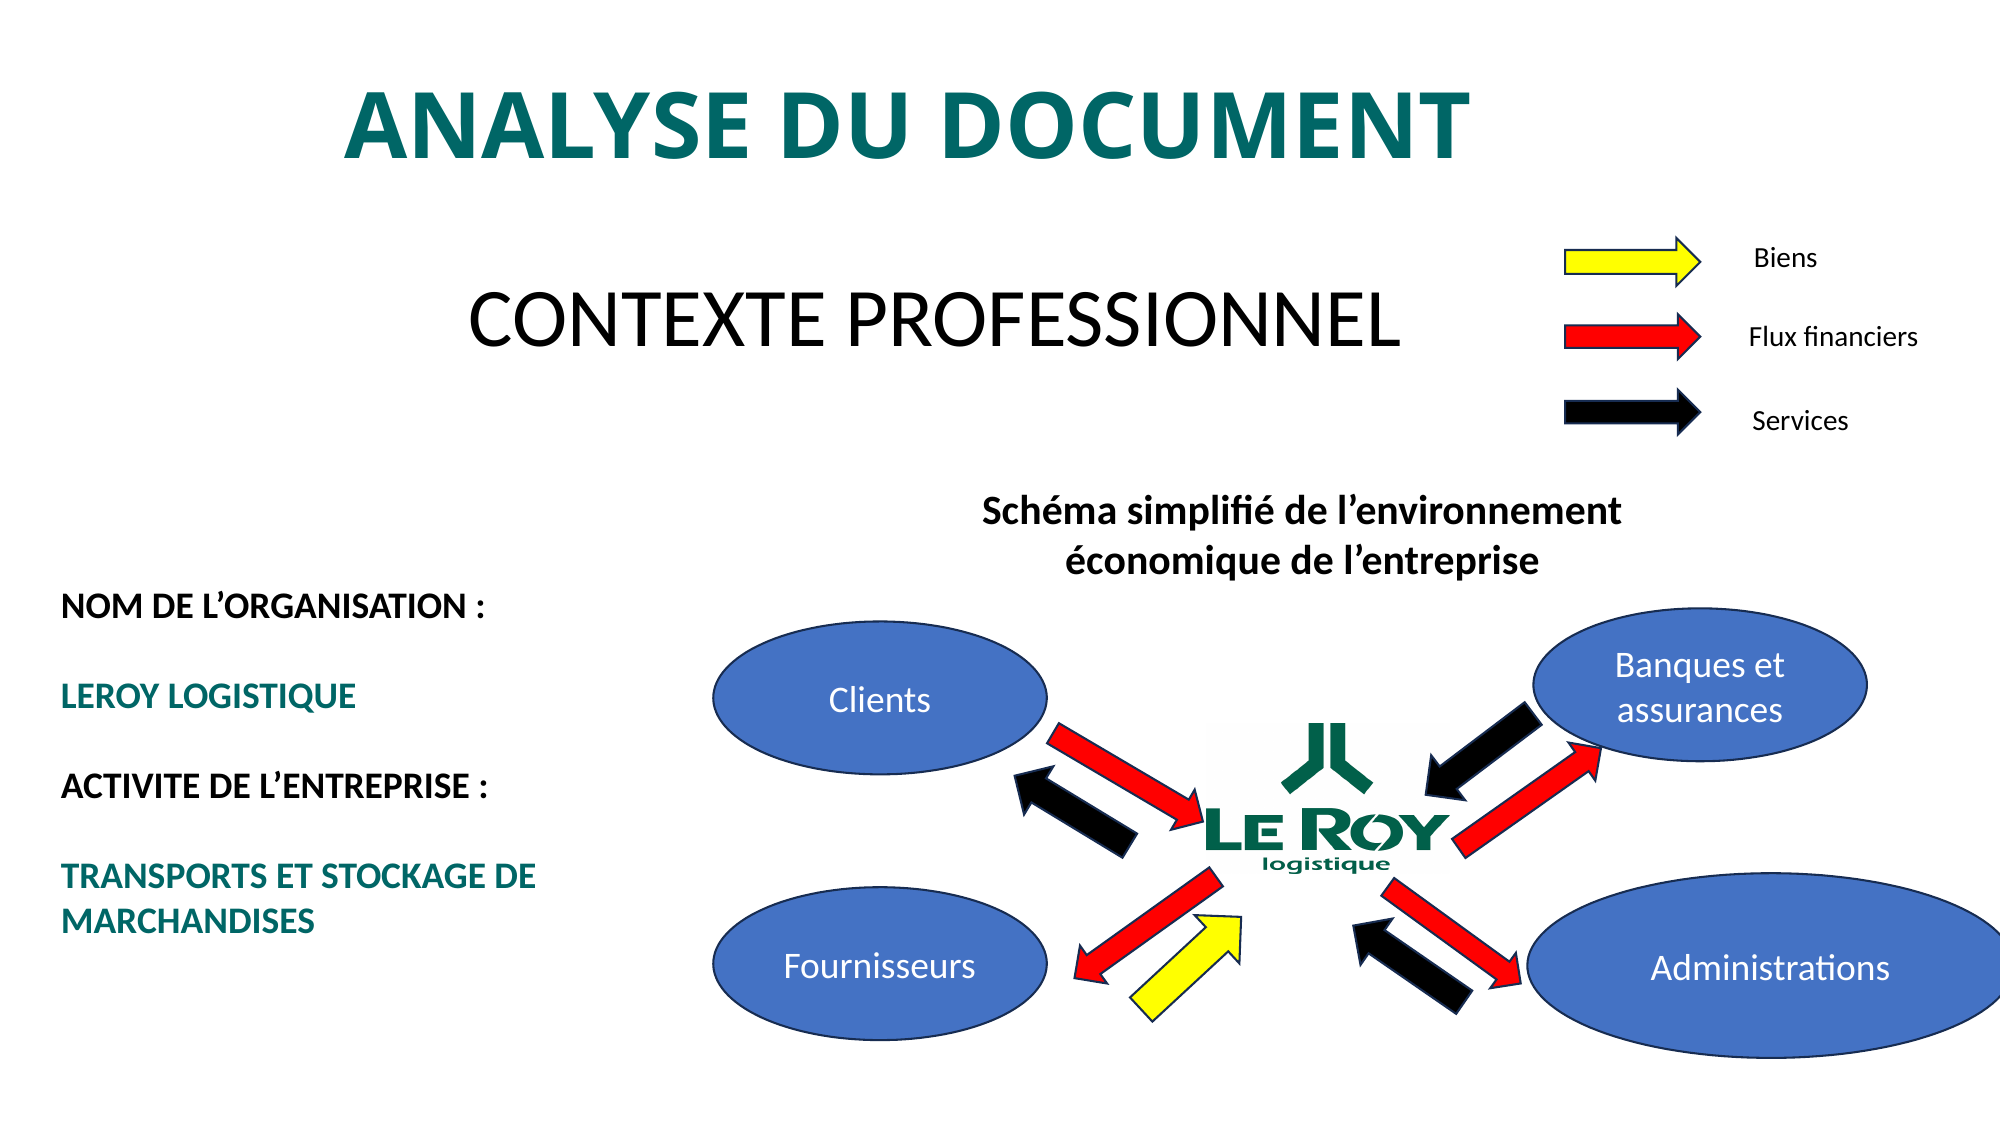

# ANALYSE DU DOCUMENT
Biens
CONTEXTE PROFESSIONNEL
Flux financiers
Services
Schéma simplifié de l’environnement économique de l’entreprise
NOM DE L’ORGANISATION :
LEROY LOGISTIQUE
ACTIVITE DE L’ENTREPRISE :
TRANSPORTS ET STOCKAGE DE MARCHANDISES
Banques et assurances
Clients
Administrations
Fournisseurs